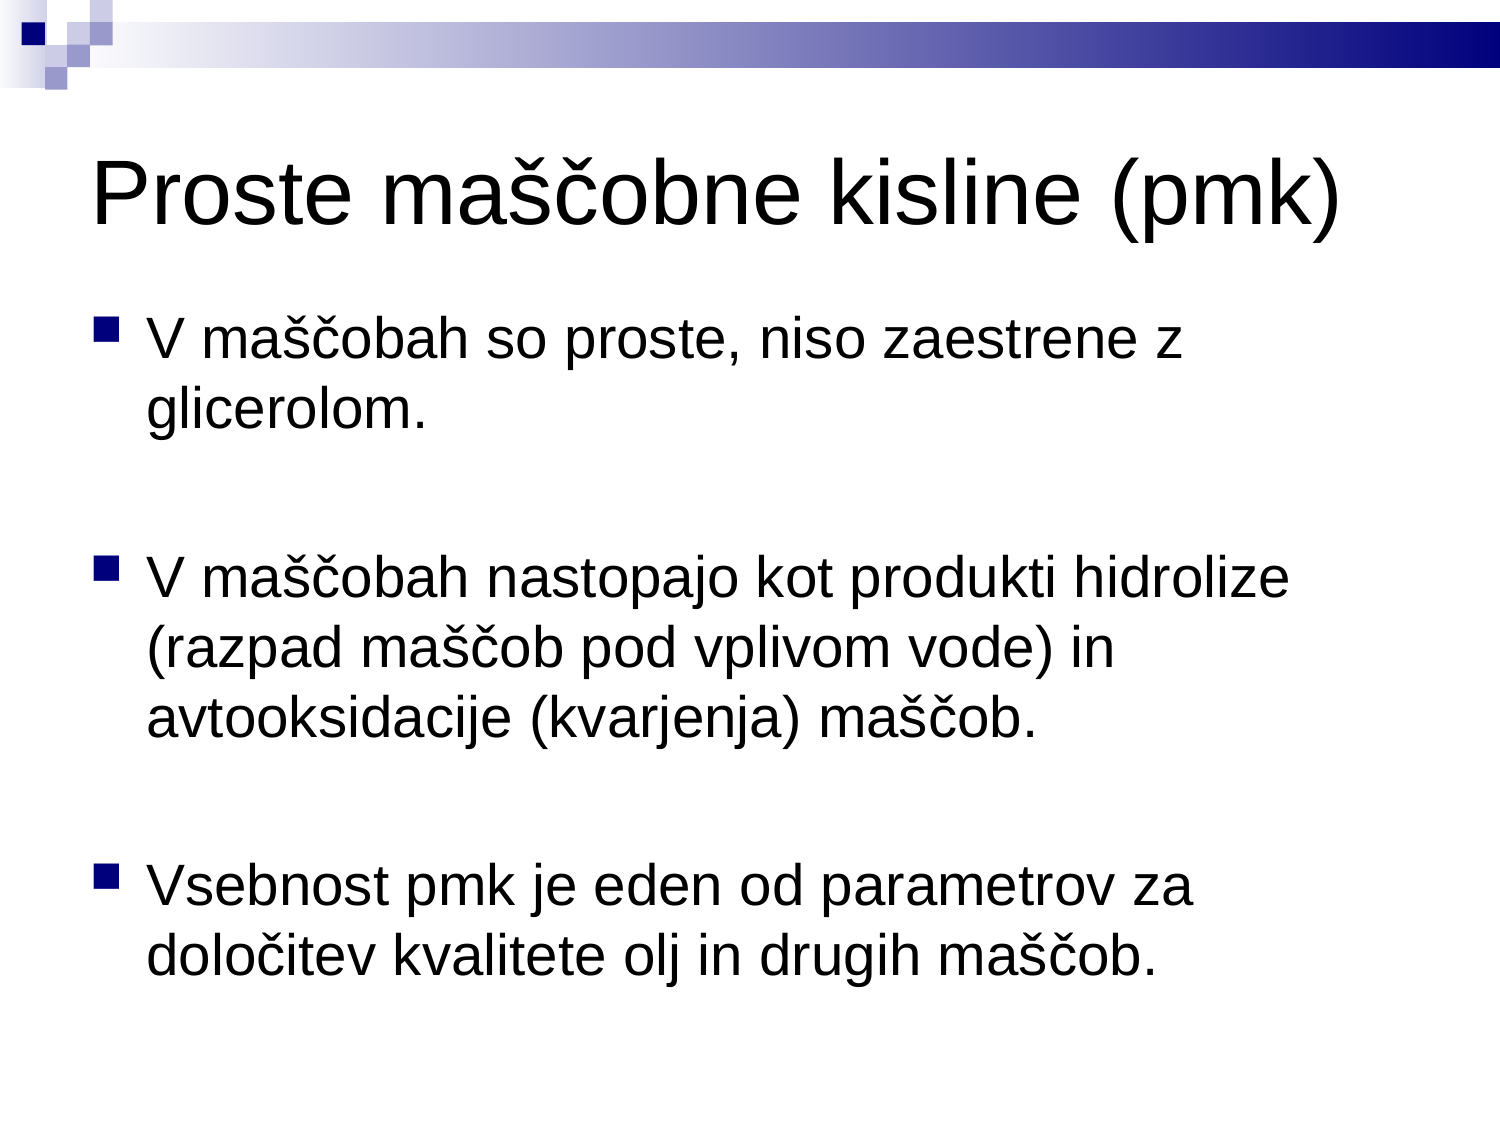

# Proste maščobne kisline (pmk)
V maščobah so proste, niso zaestrene z glicerolom.
V maščobah nastopajo kot produkti hidrolize (razpad maščob pod vplivom vode) in avtooksidacije (kvarjenja) maščob.
Vsebnost pmk je eden od parametrov za določitev kvalitete olj in drugih maščob.